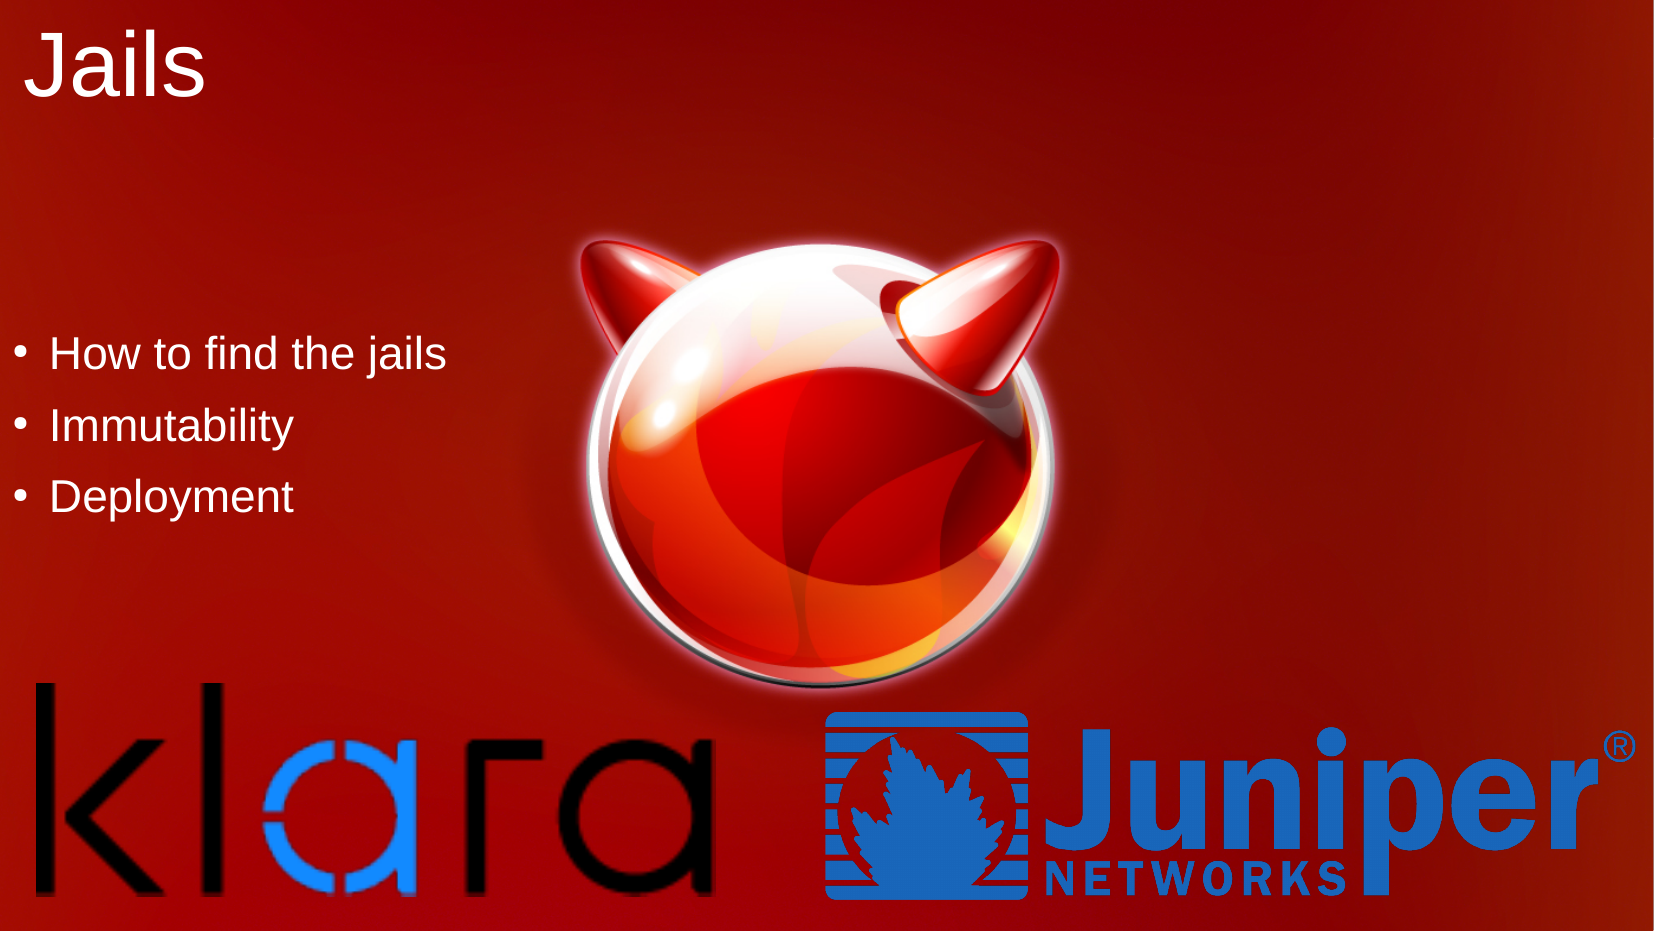

# Jails
How to find the jails
Immutability
Deployment
10